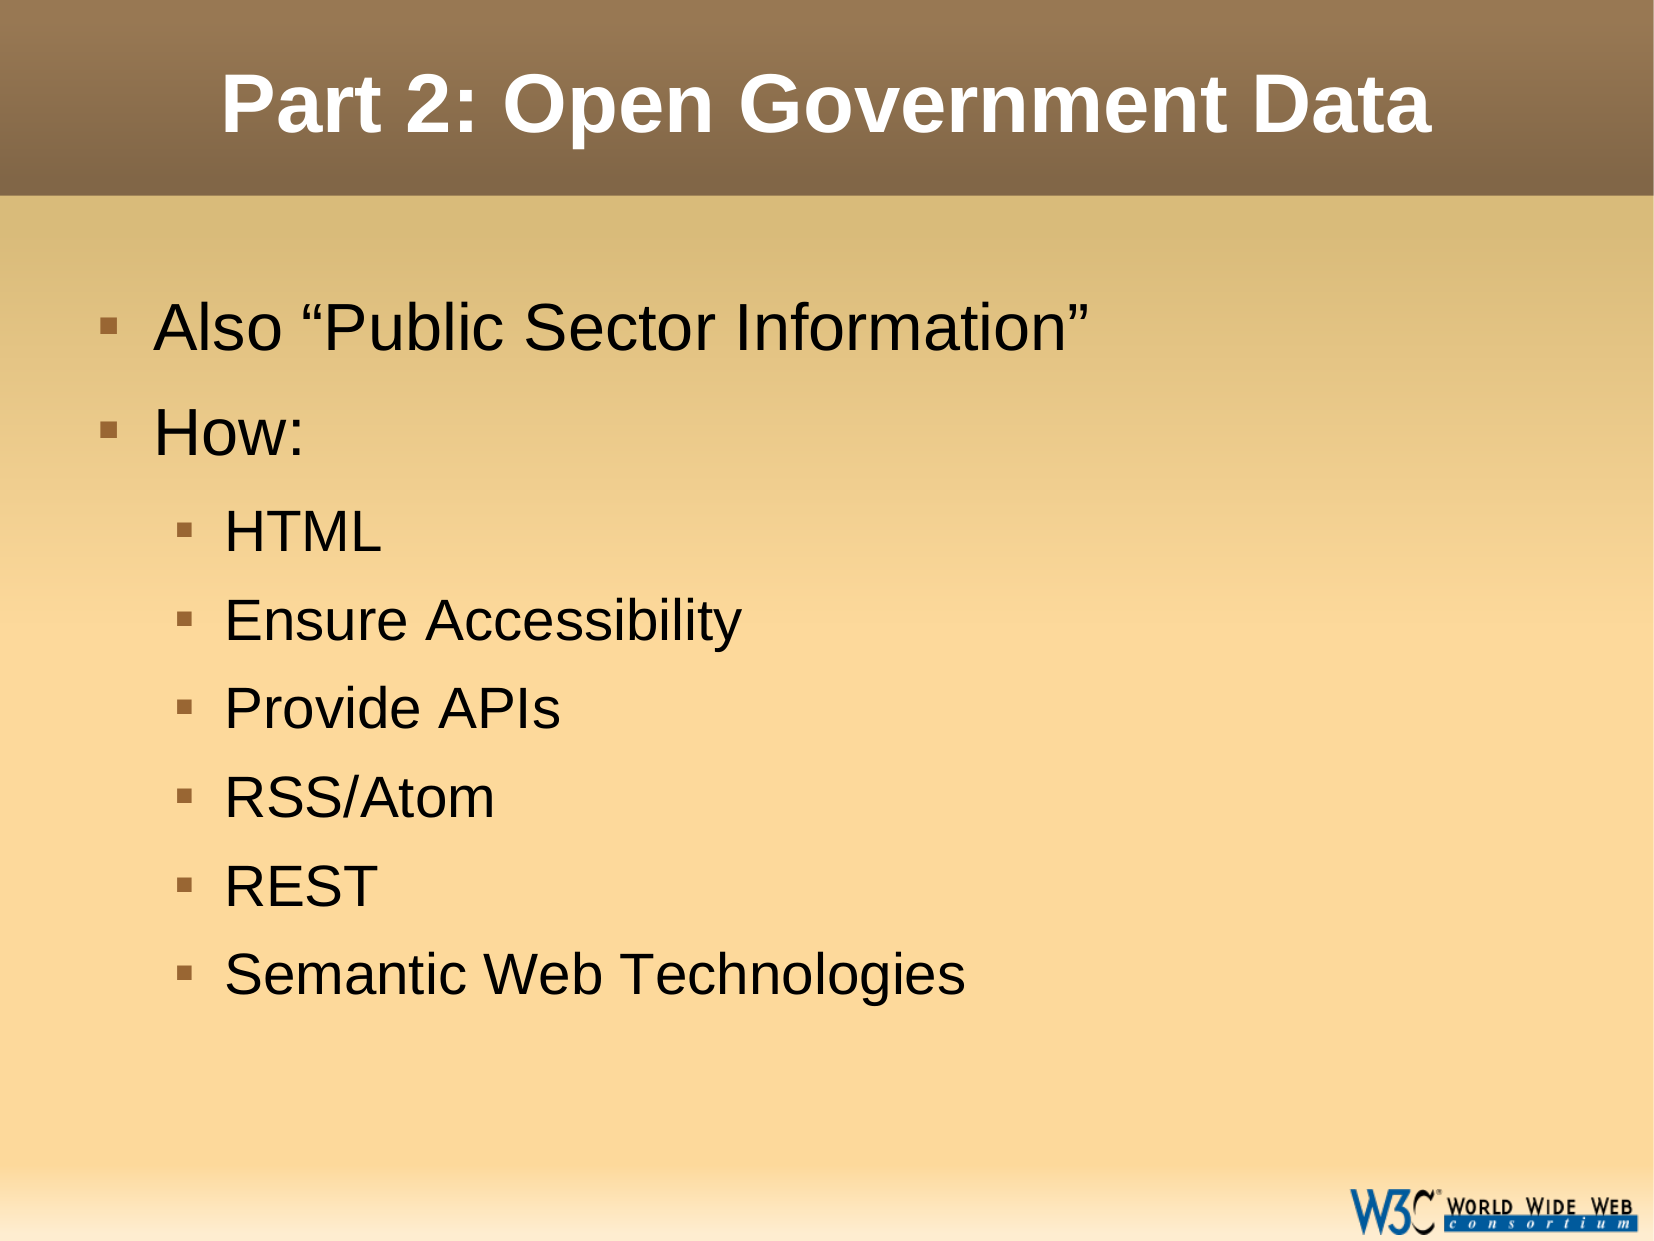

# Part 2: Open Government Data
Also “Public Sector Information”
How:
HTML
Ensure Accessibility
Provide APIs
RSS/Atom
REST
Semantic Web Technologies